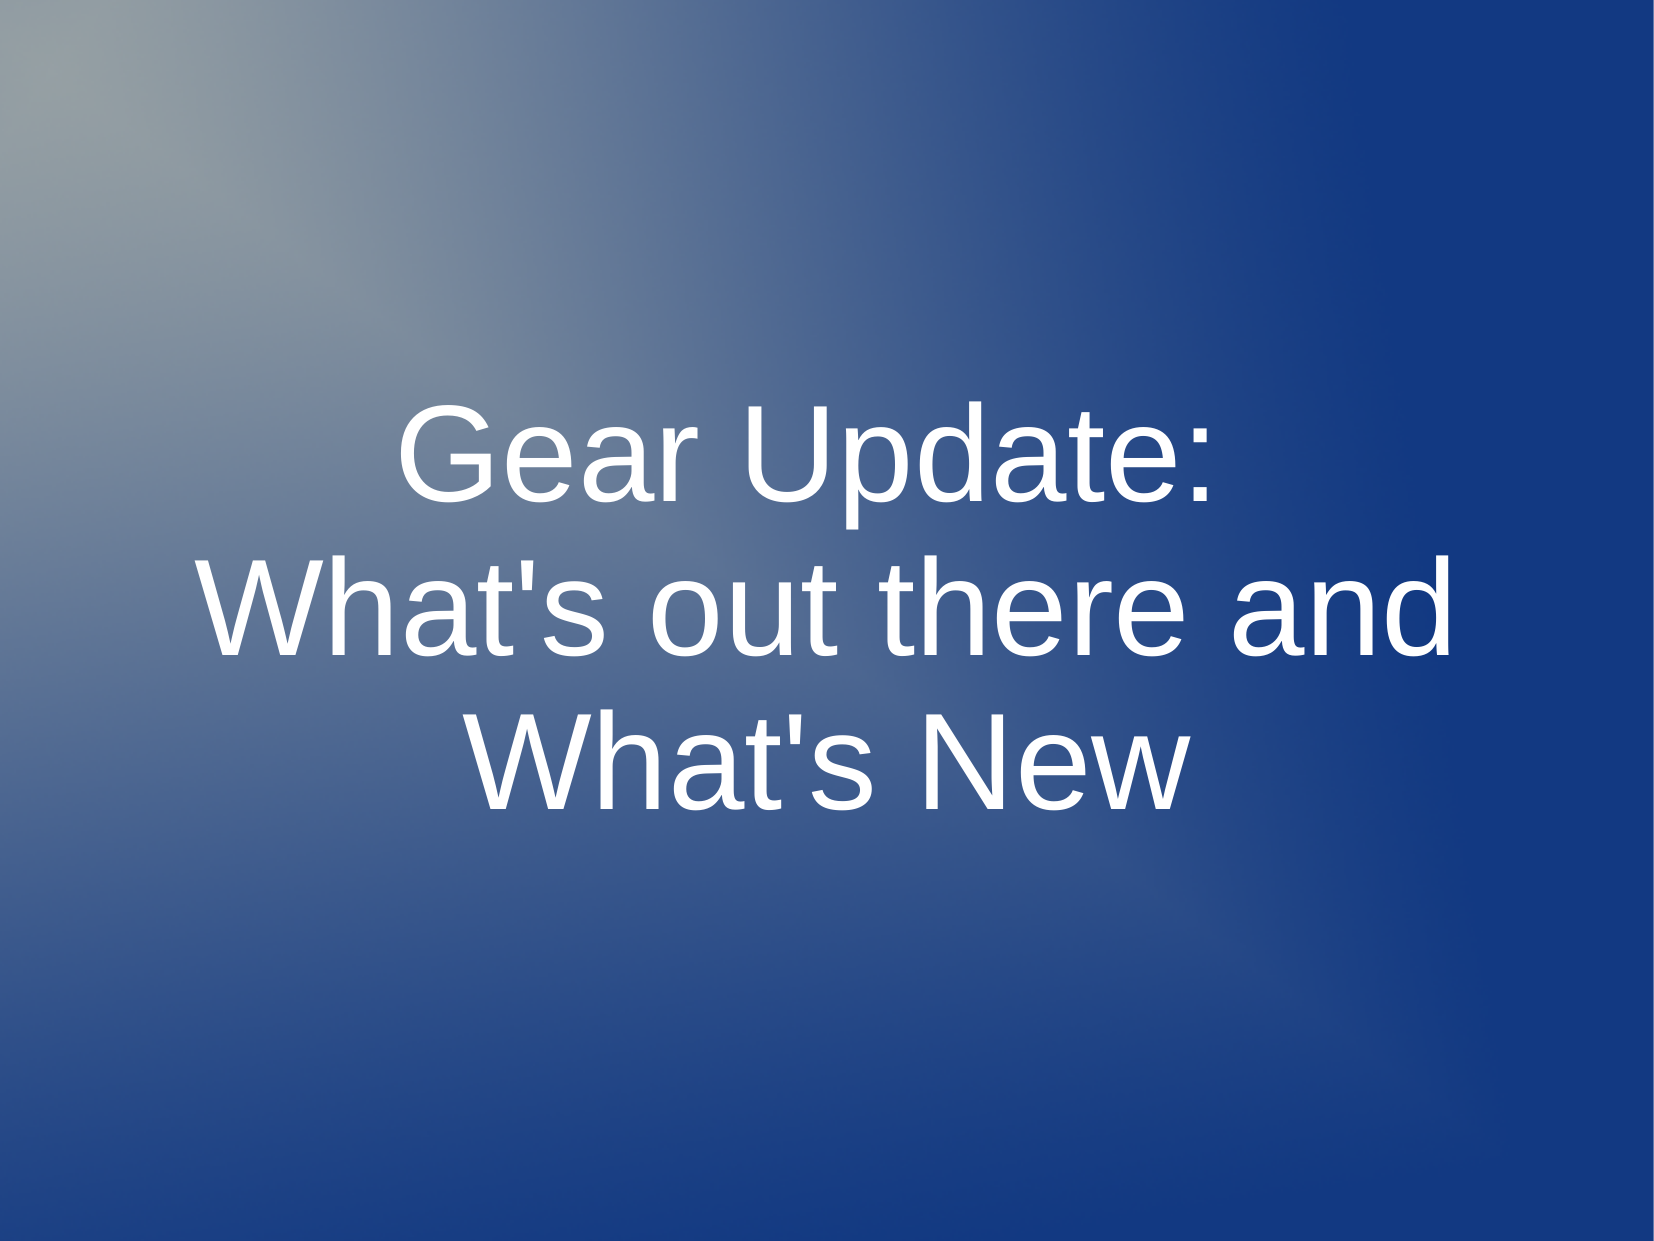

# Gear Update: What's out there and What's New